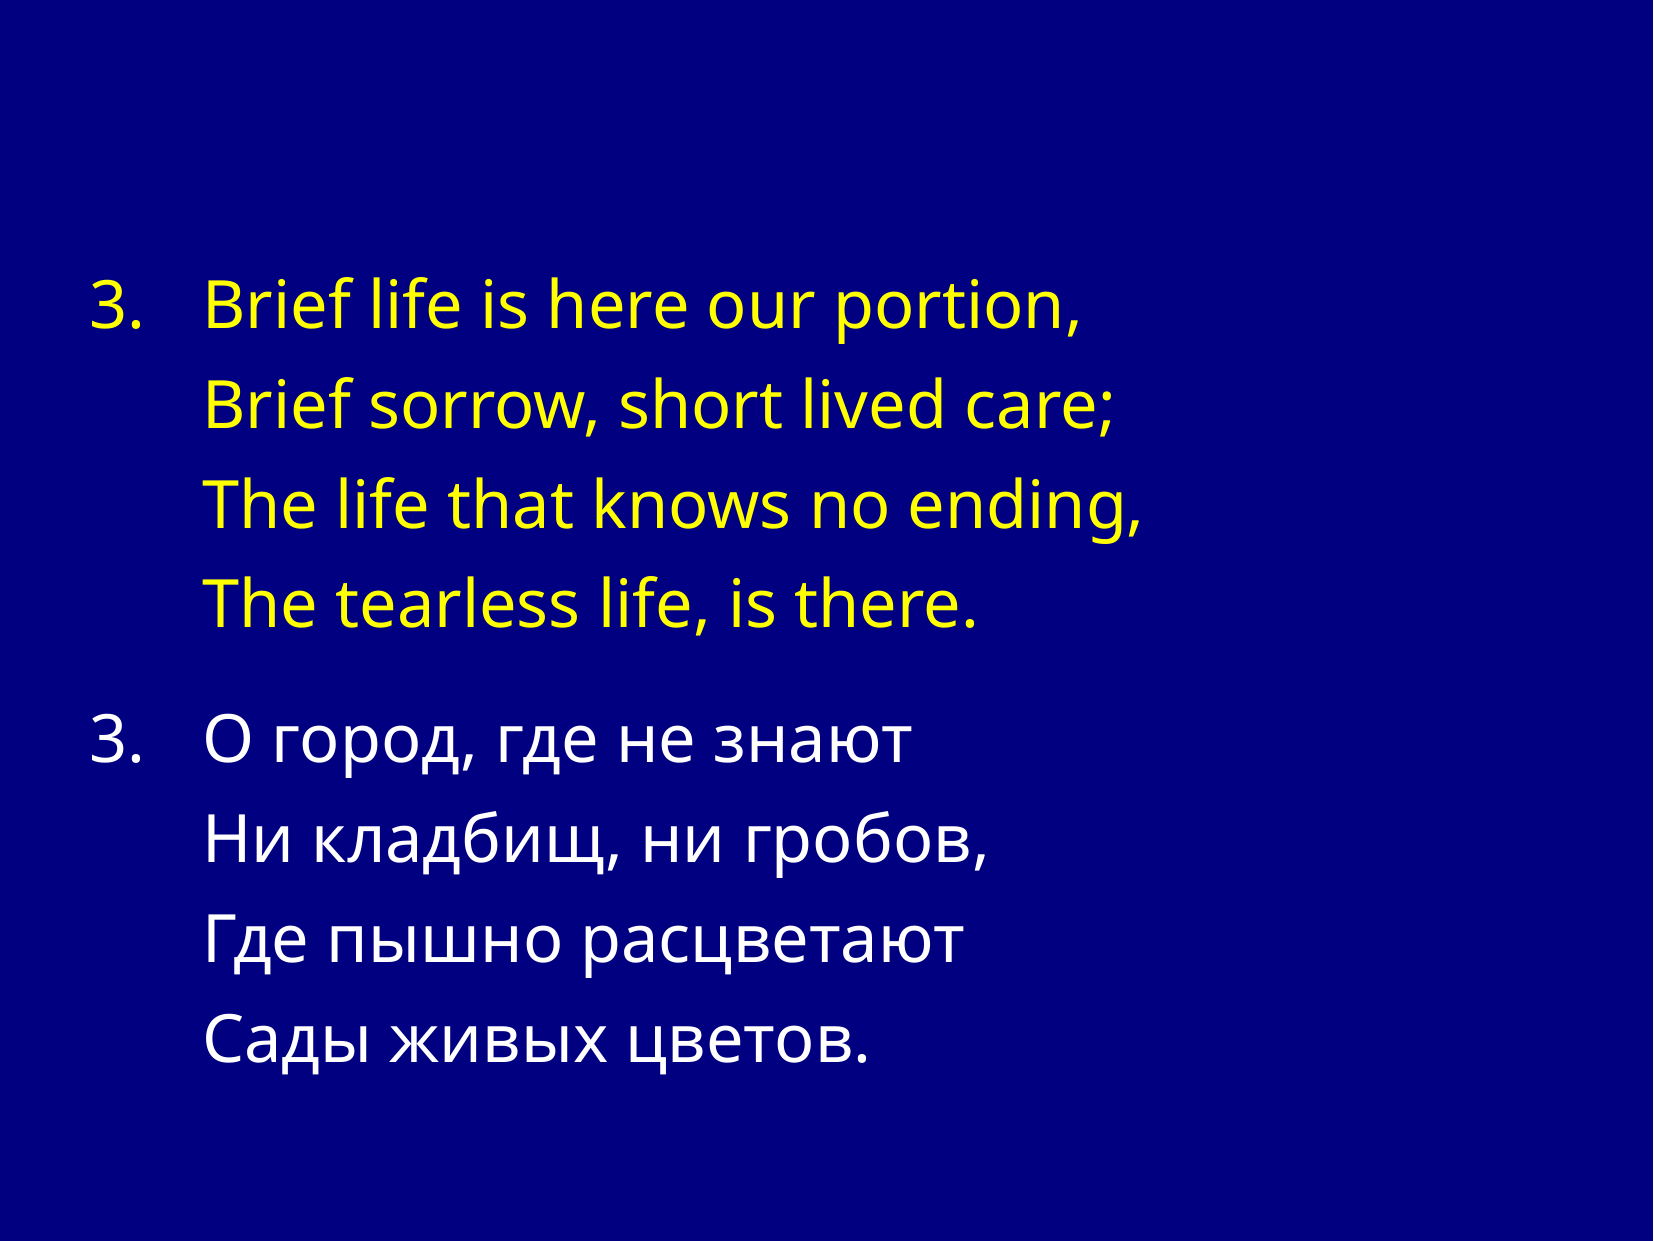

3.	Brief life is here our portion,
	Brief sorrow, short lived care;
	The life that knows no ending,
	The tearless life, is there.
3.	О город, где не знают
	Ни кладбищ, ни гробов,
	Где пышно расцветают
	Сады живых цветов.